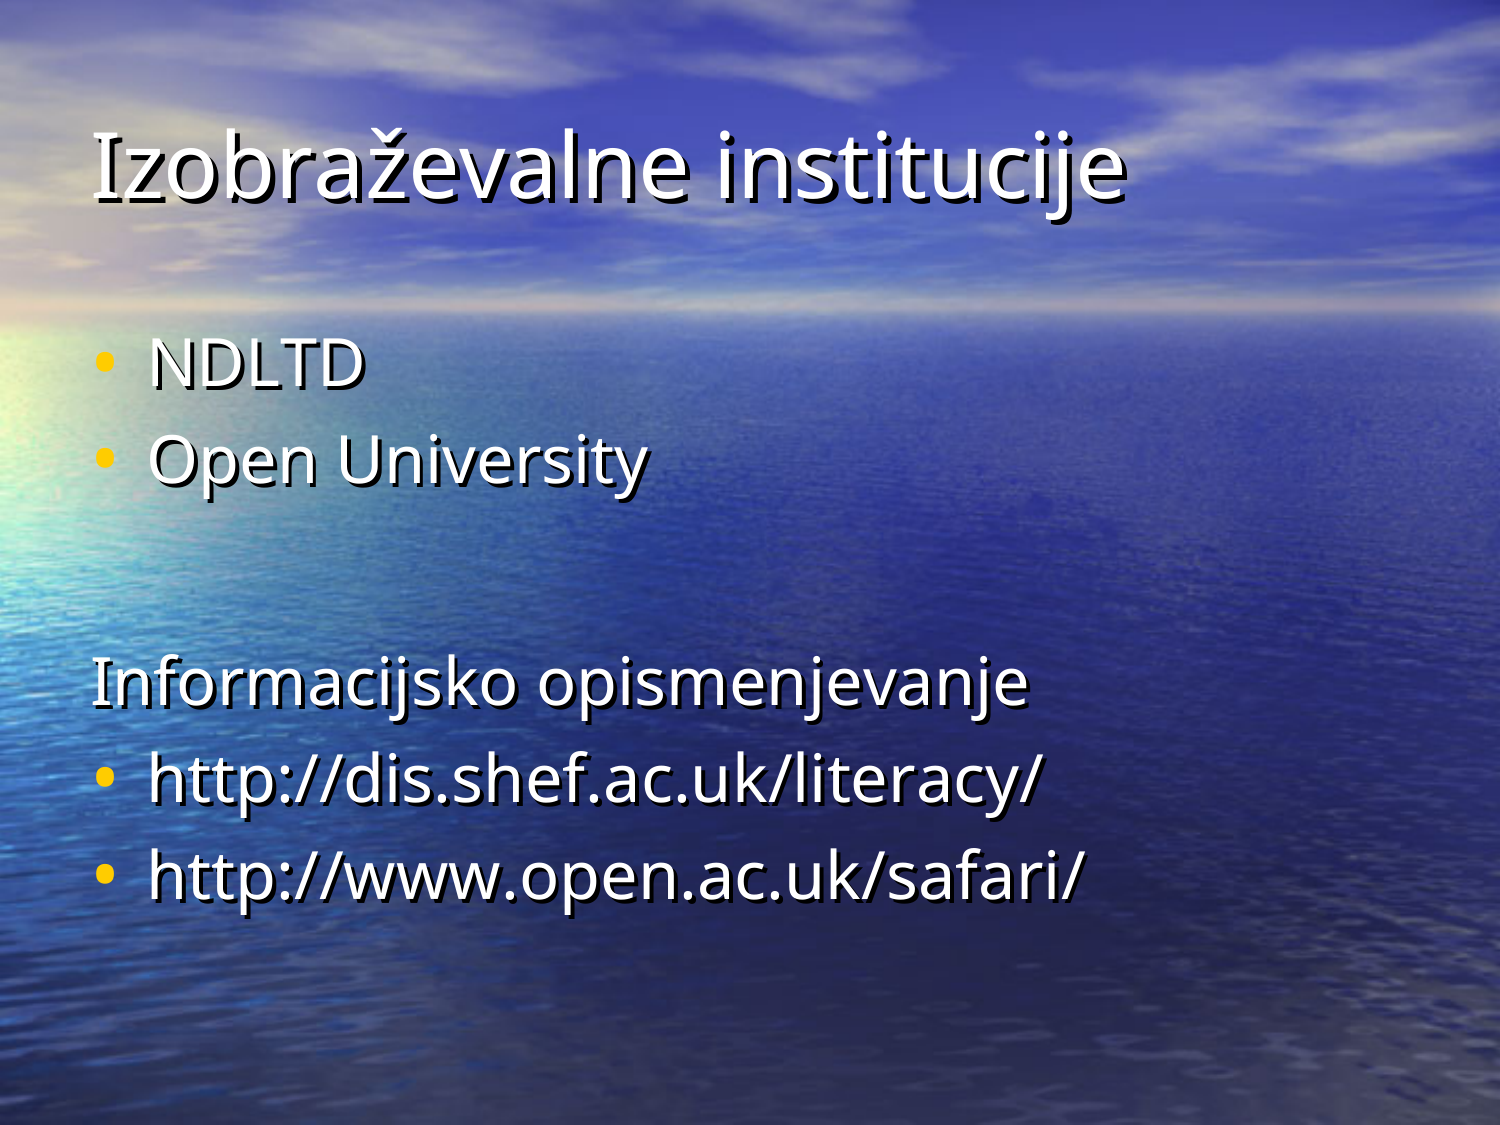

# Izobraževalne institucije
NDLTD
Open University
Informacijsko opismenjevanje
http://dis.shef.ac.uk/literacy/
http://www.open.ac.uk/safari/